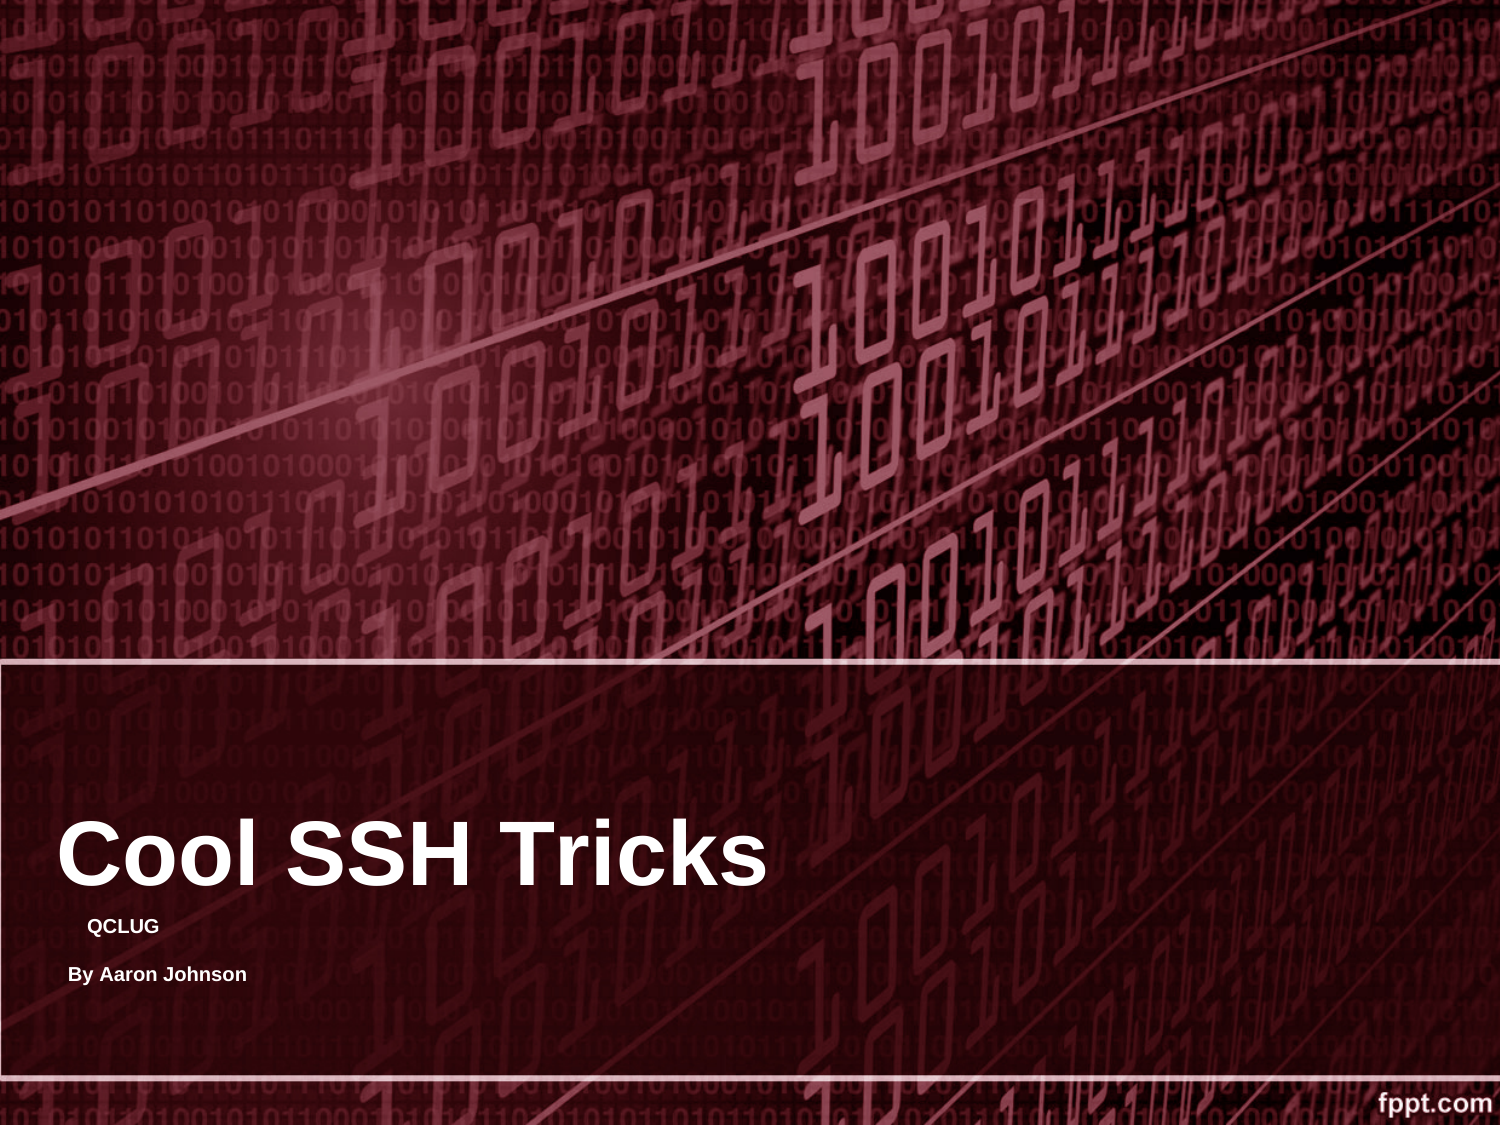

# Cool SSH Tricks
QCLUG
By Aaron Johnson